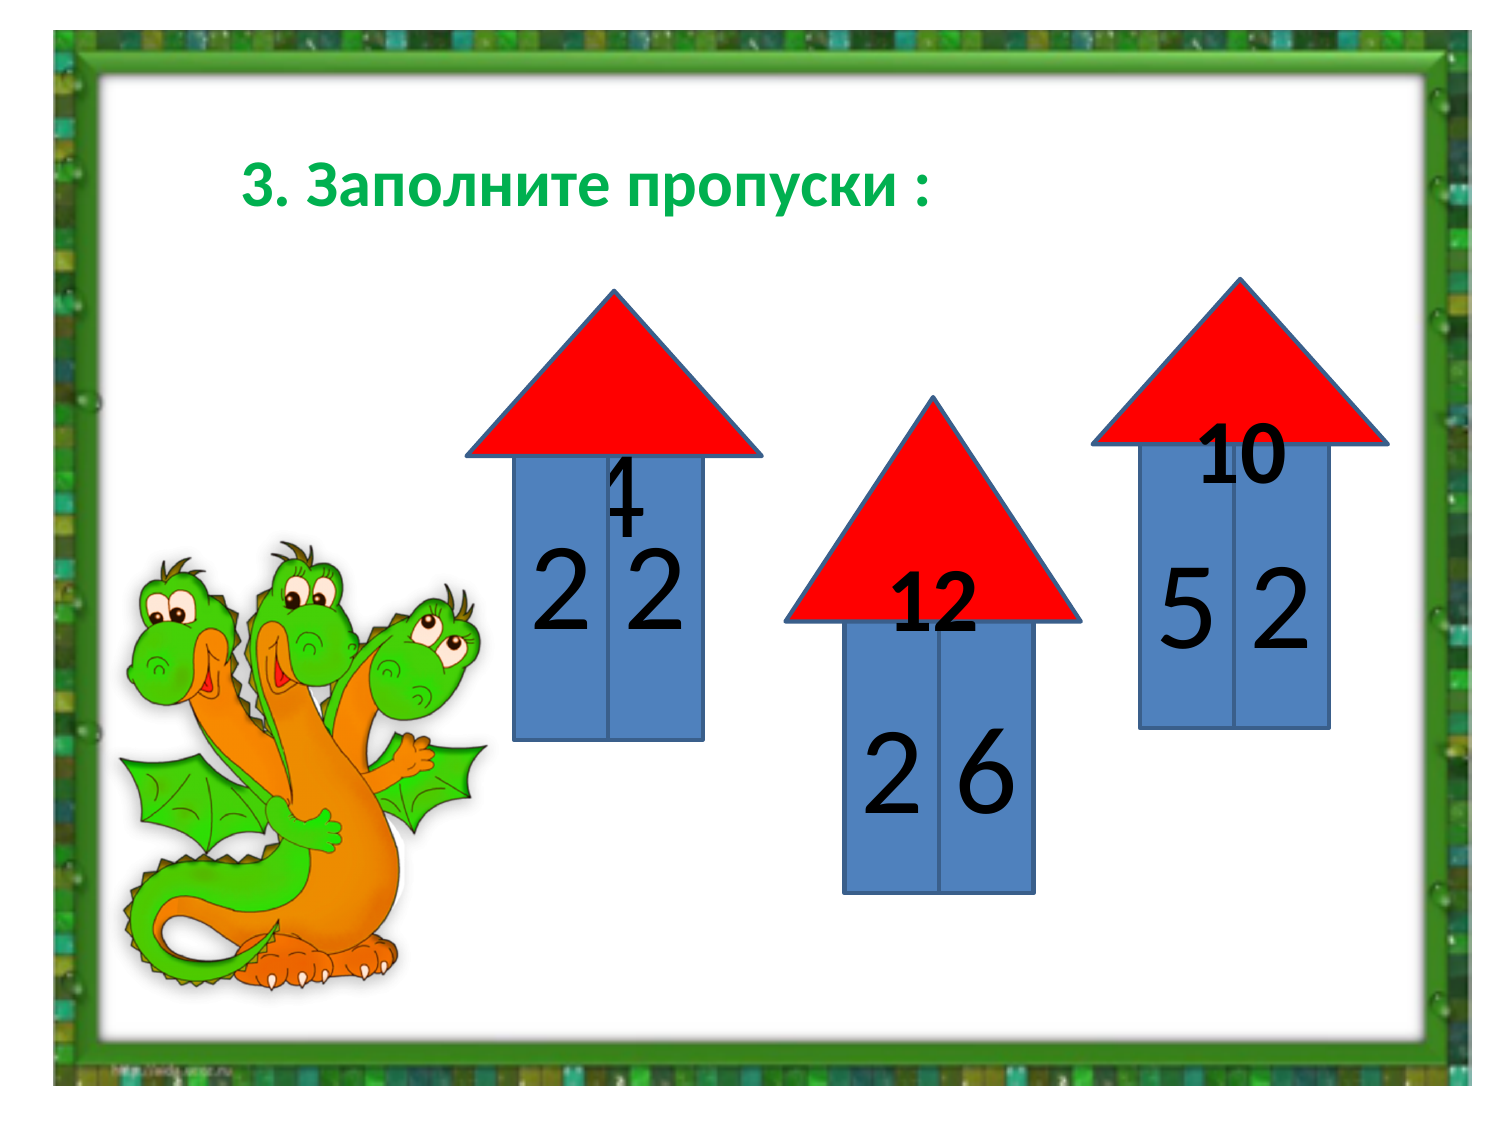

3. Заполните пропуски :
10
4
12
5
2
2
2
2
6